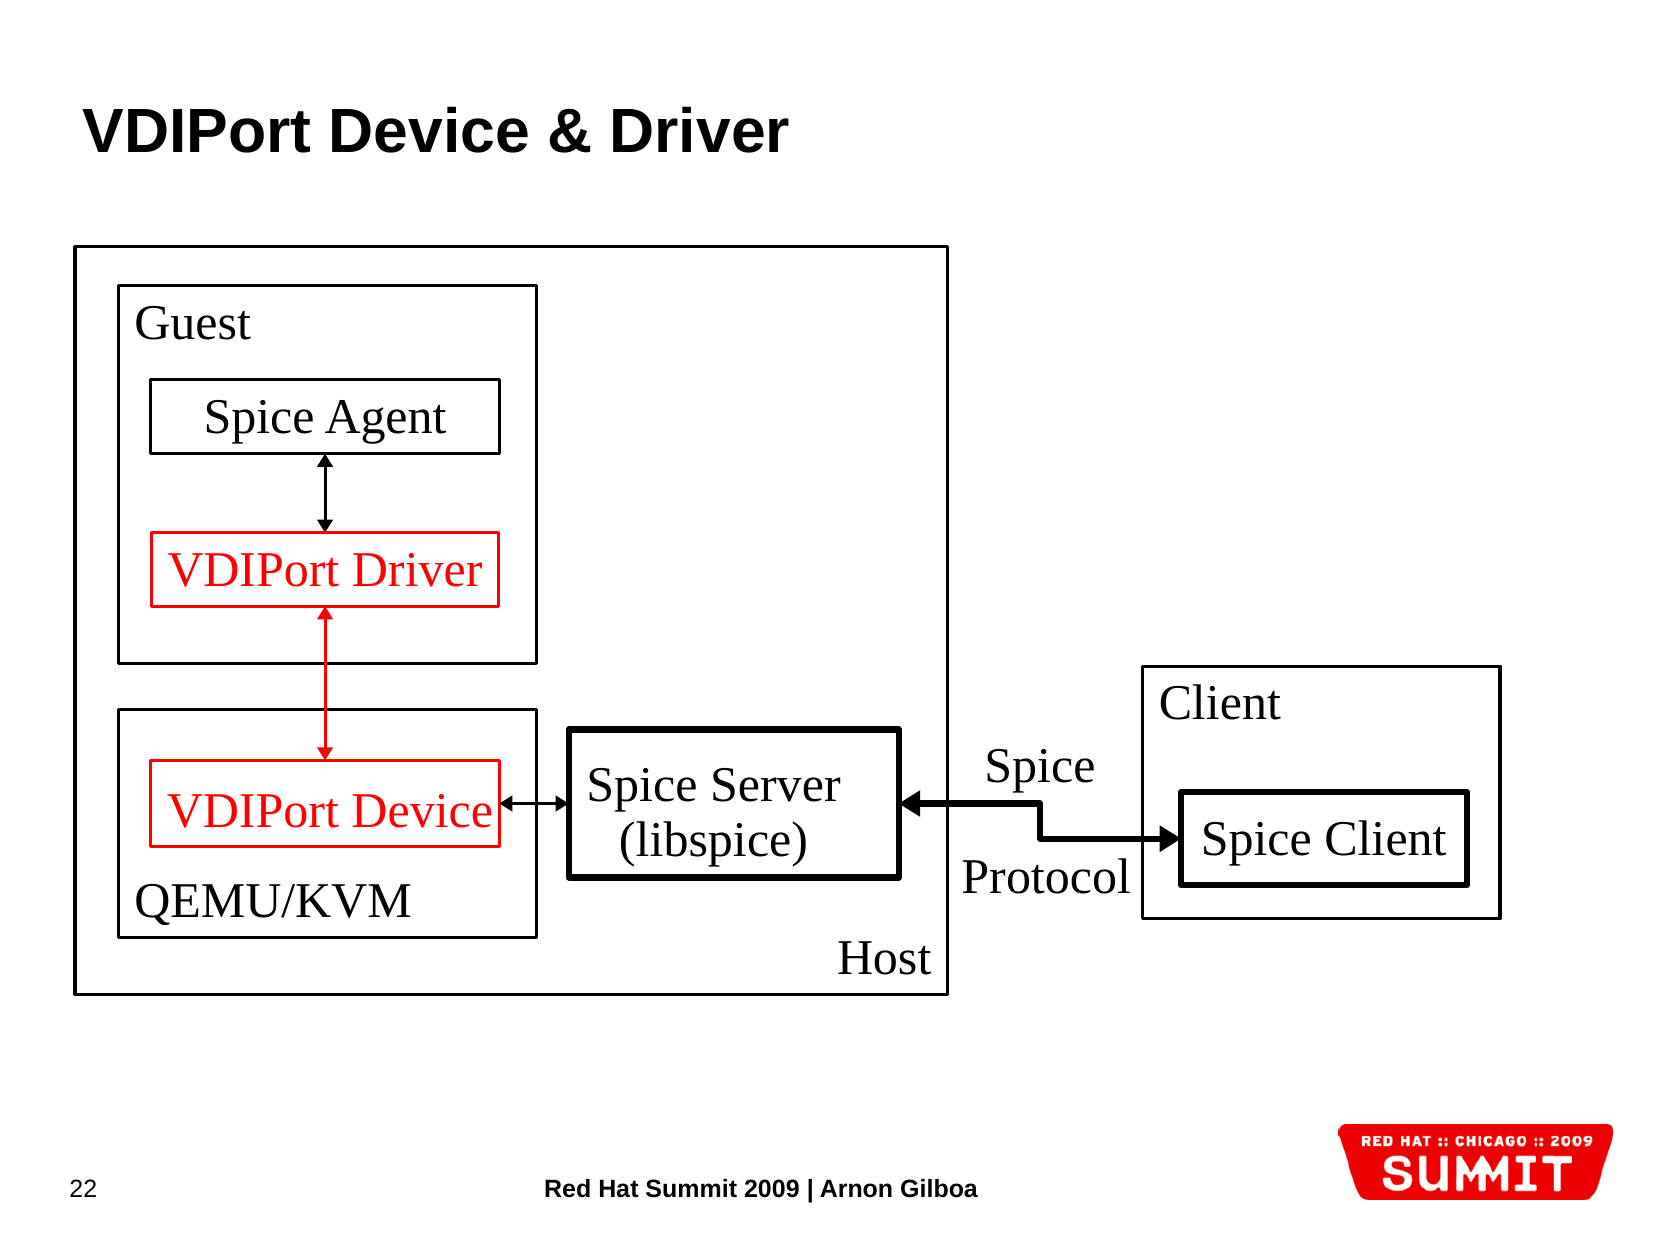

# VDIPort Device & Driver
Host
Guest
Spice Agent
VDIPort Driver
Client
QEMU/KVM
Spice Server
(libspice)
VDIPort Device
Spice Client